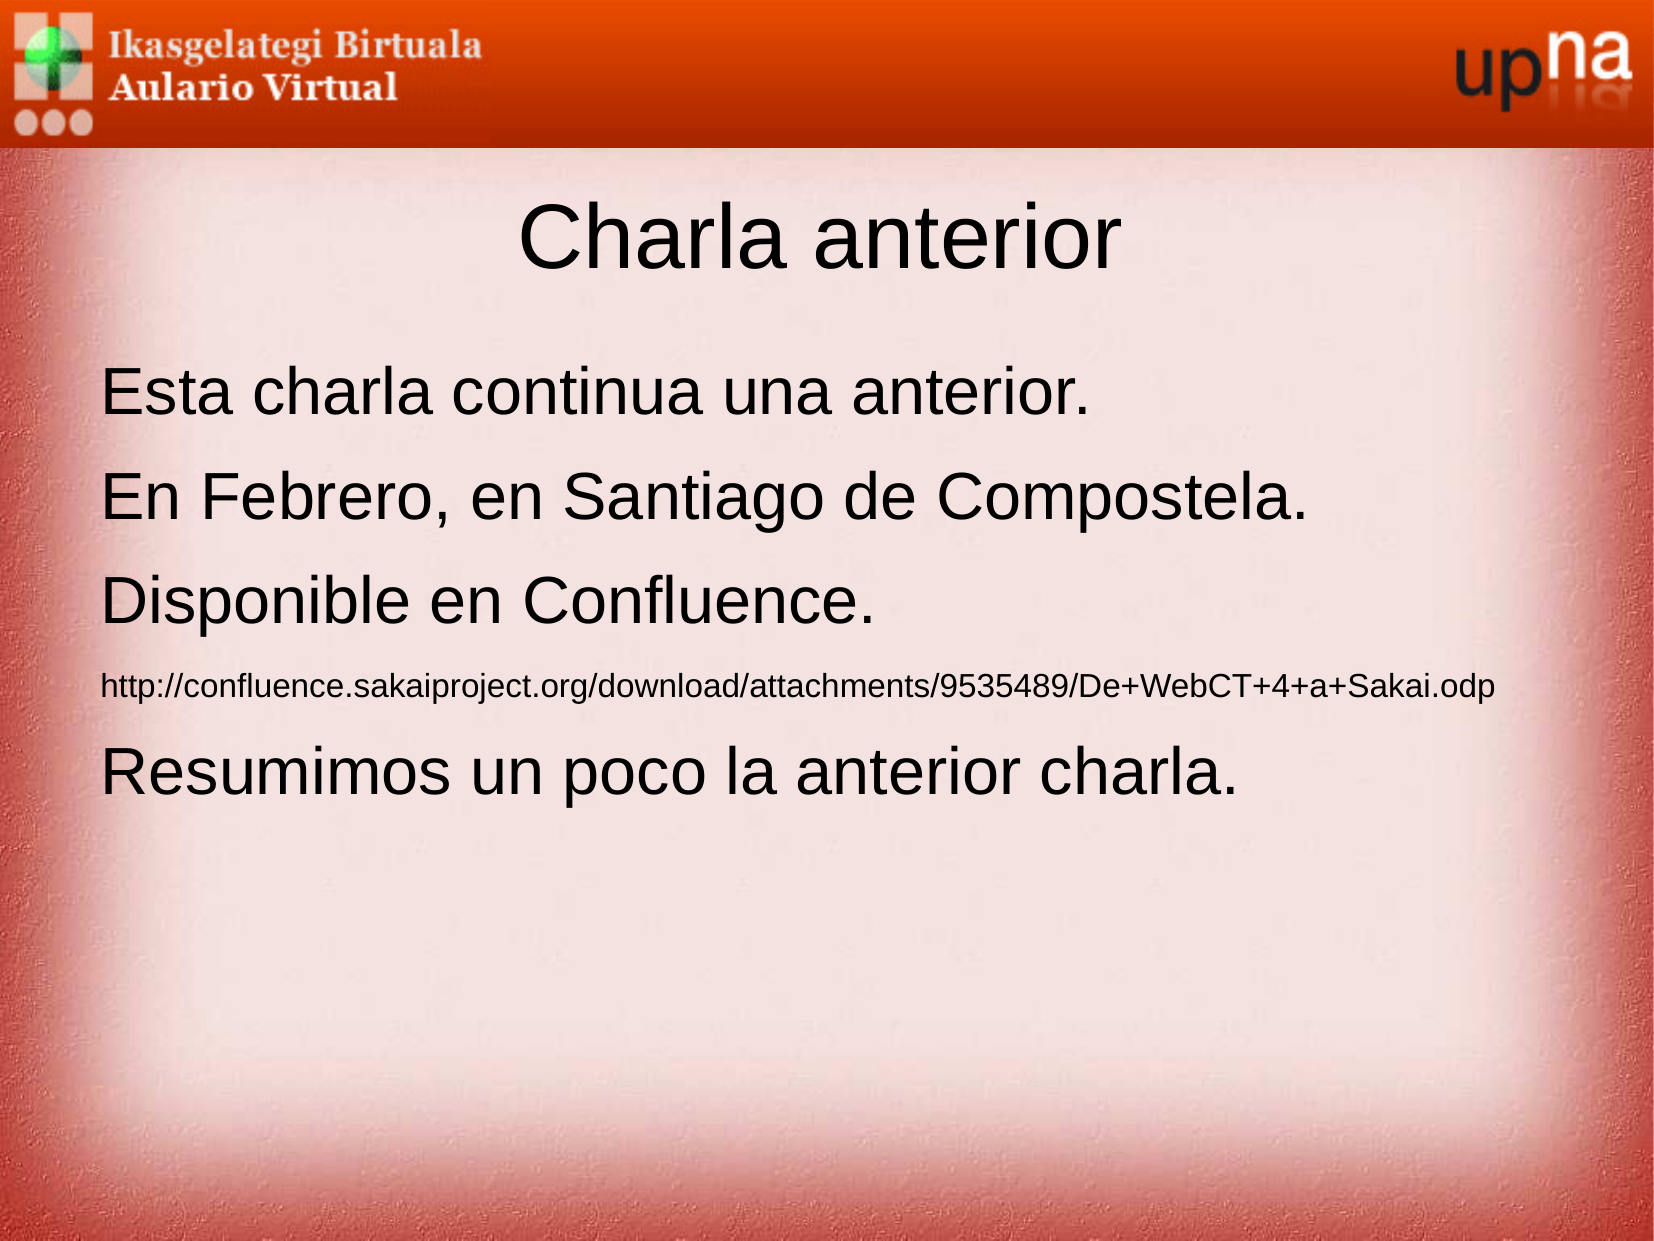

# Charla anterior
Esta charla continua una anterior.
En Febrero, en Santiago de Compostela.
Disponible en Confluence.
http://confluence.sakaiproject.org/download/attachments/9535489/De+WebCT+4+a+Sakai.odp
Resumimos un poco la anterior charla.